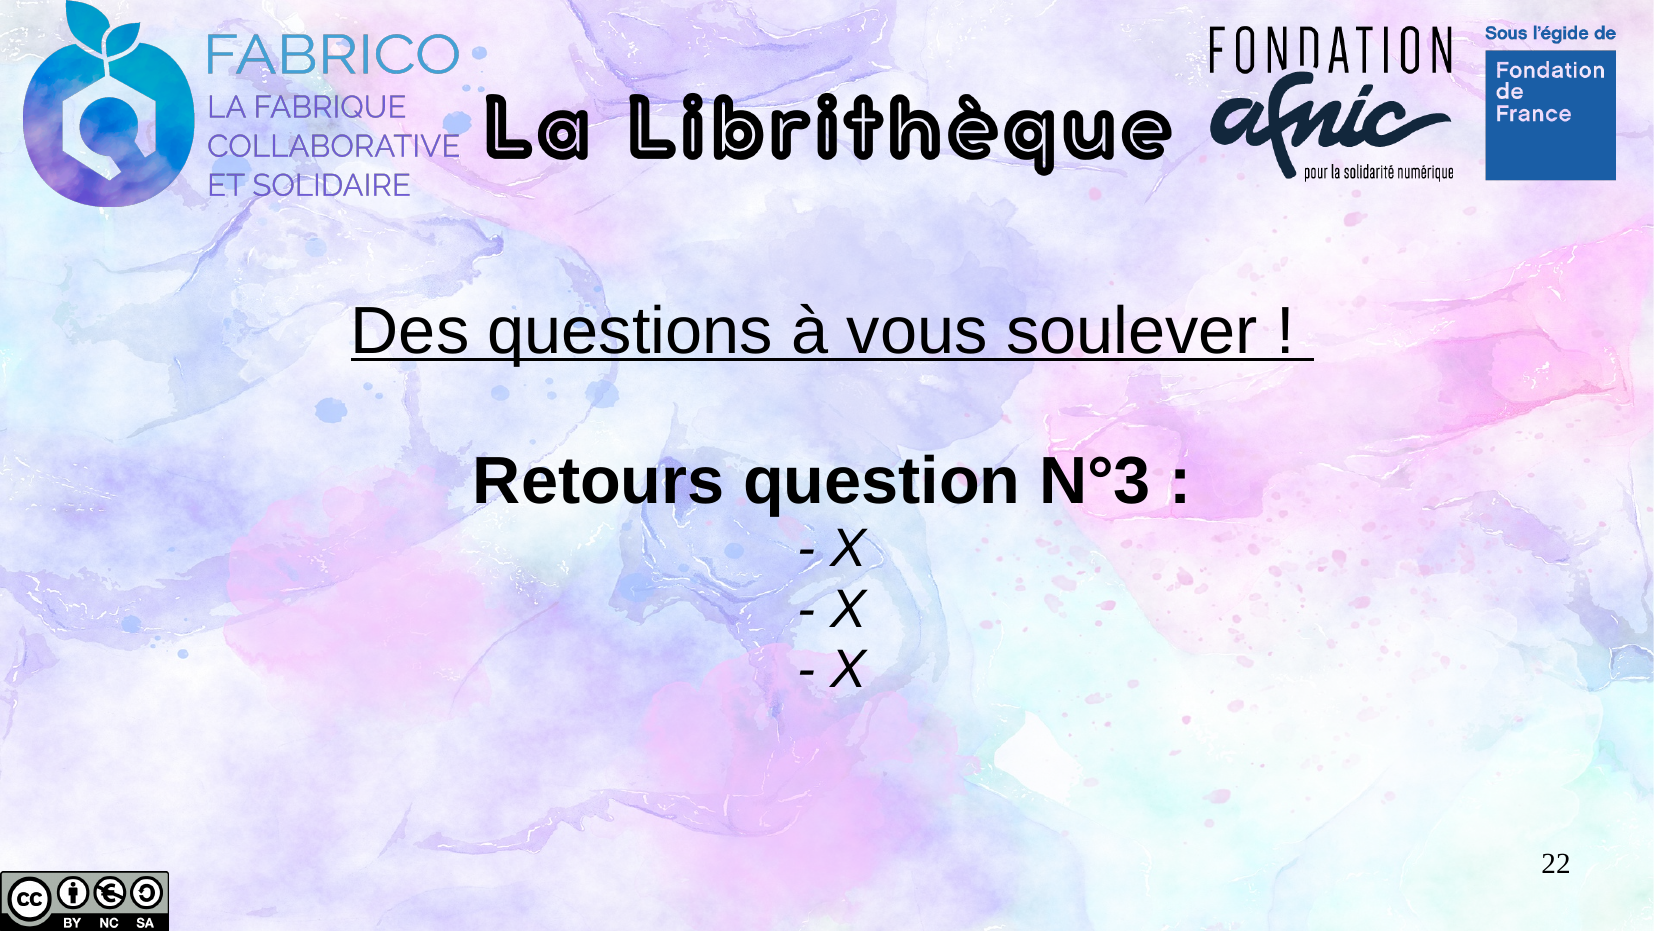

# Des questions à vous soulever !
Retours question N°3 :
- X
- X
- X
22